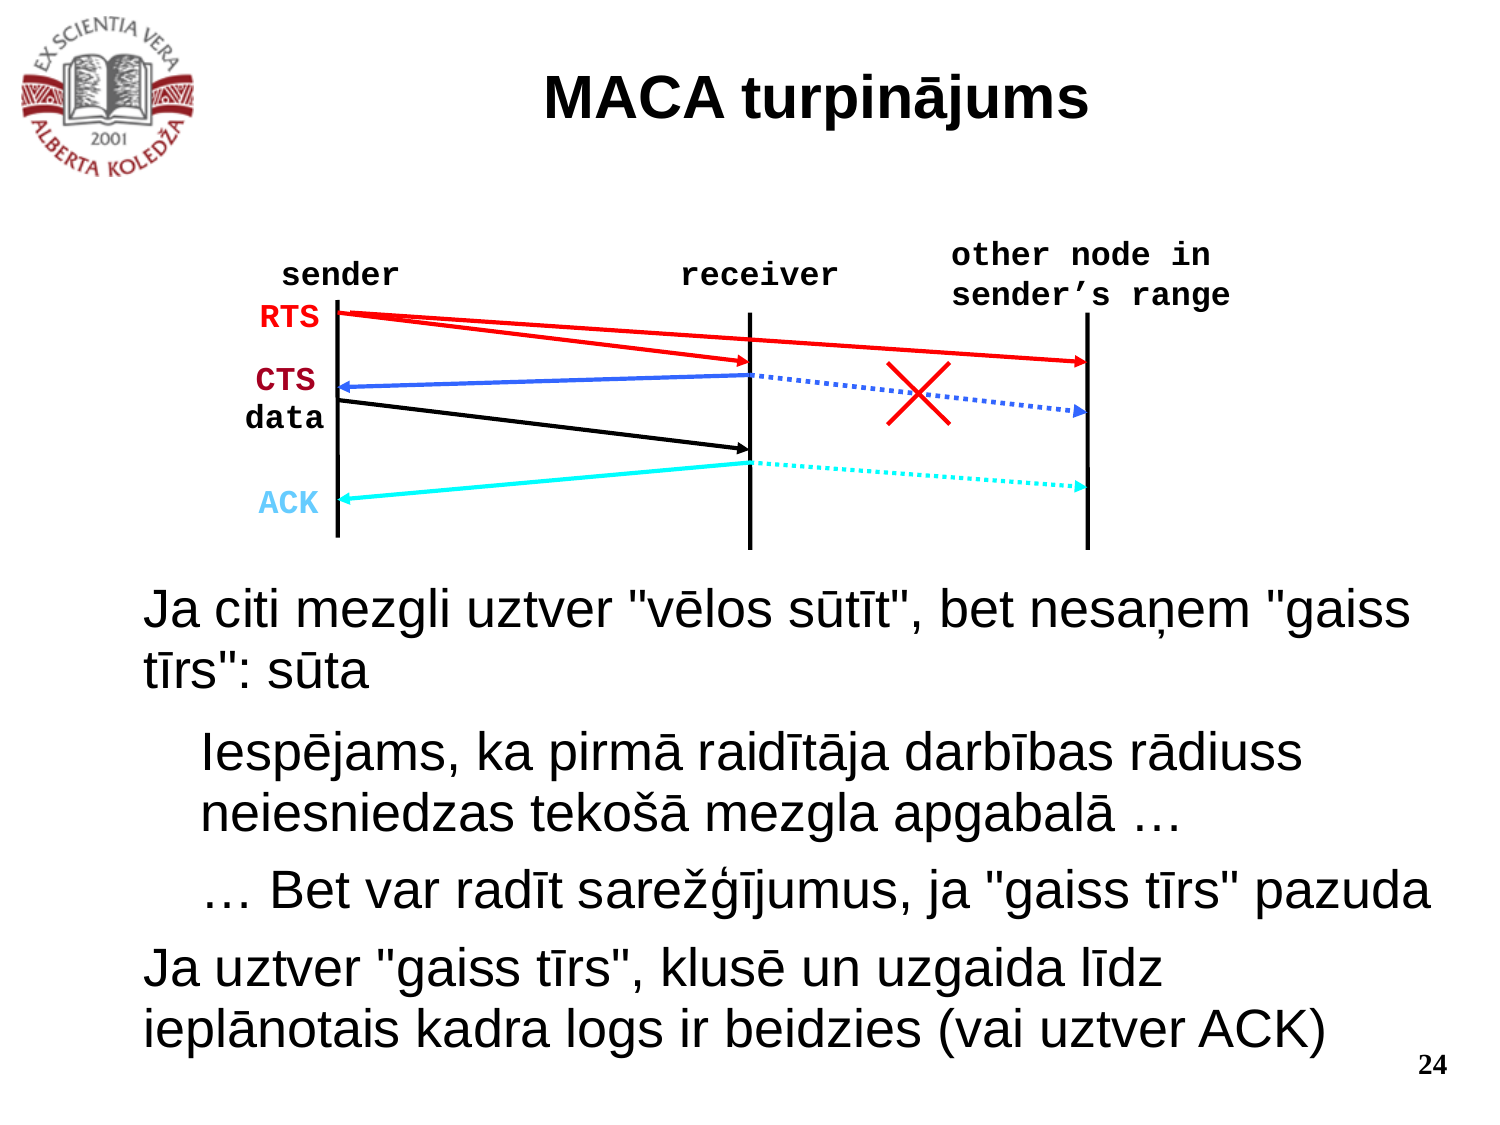

# MACA turpinājums
other node in
sender’s range
sender
receiver
RTS
CTS
data
ACK
Ja citi mezgli uztver "vēlos sūtīt", bet nesaņem "gaiss tīrs": sūta
Iespējams, ka pirmā raidītāja darbības rādiuss neiesniedzas tekošā mezgla apgabalā …
… Bet var radīt sarežģījumus, ja "gaiss tīrs" pazuda
Ja uztver "gaiss tīrs", klusē un uzgaida līdz ieplānotais kadra logs ir beidzies (vai uztver ACK)